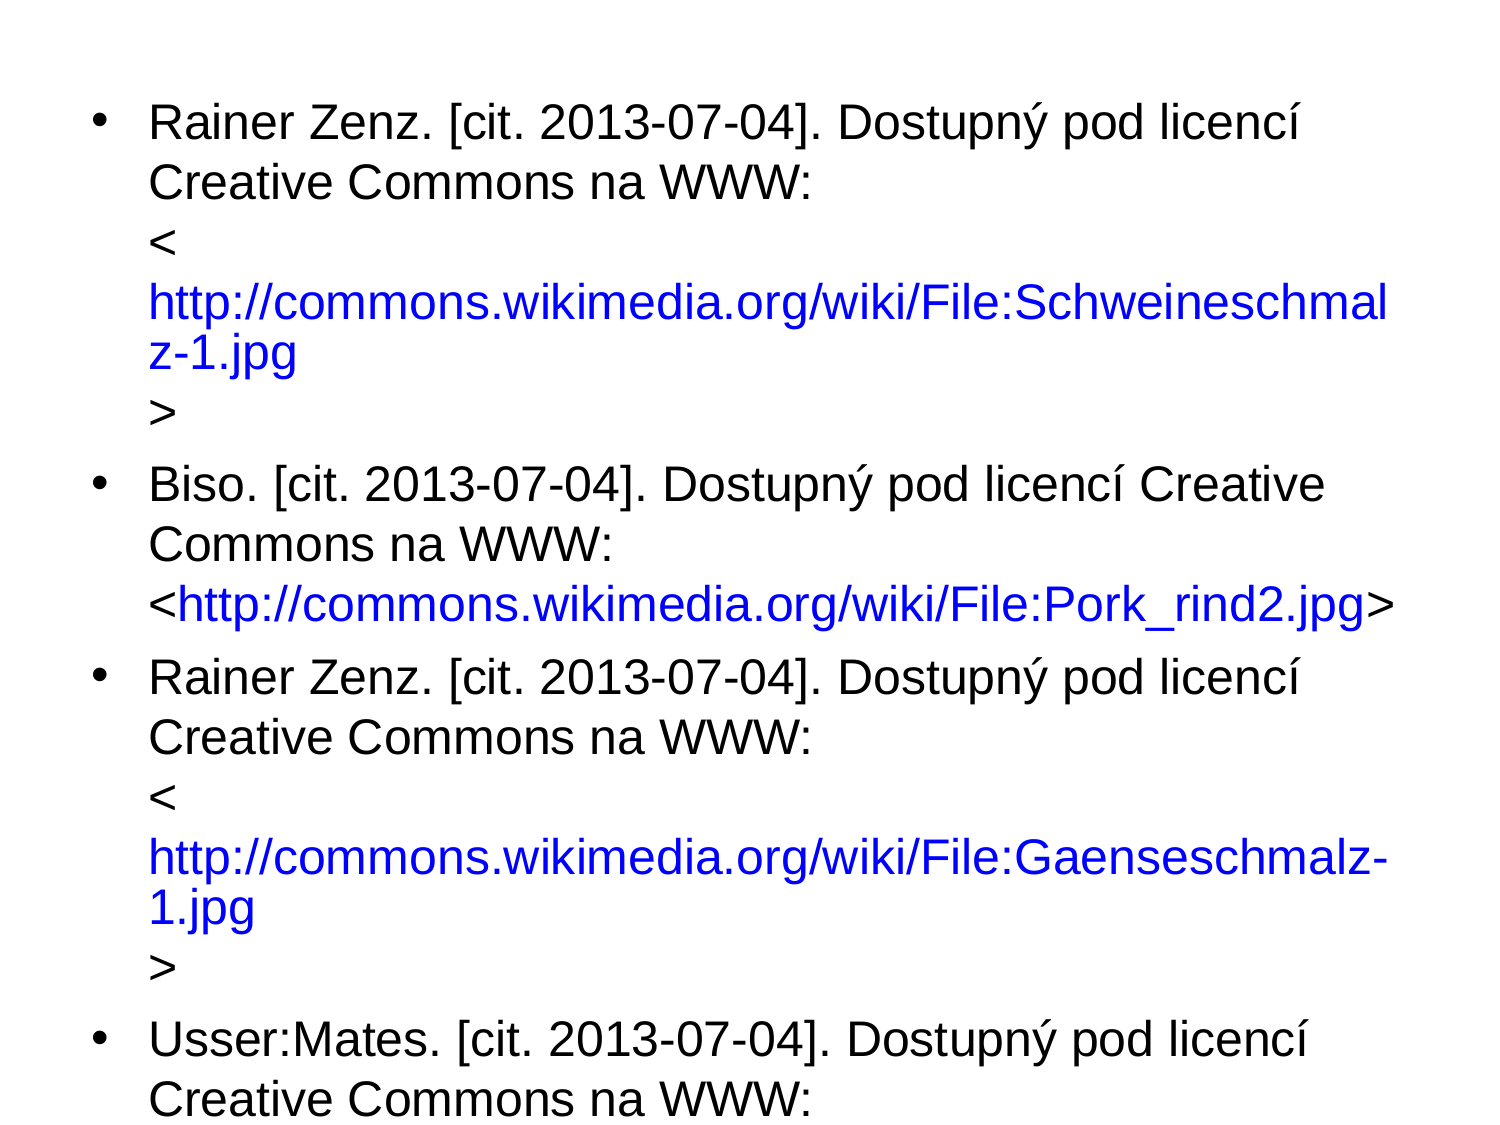

# Rainer Zenz. [cit. 2013-07-04]. Dostupný pod licencí Creative Commons na WWW: <http://commons.wikimedia.org/wiki/File:Schweineschmalz-1.jpg>
Biso. [cit. 2013-07-04]. Dostupný pod licencí Creative Commons na WWW:
<http://commons.wikimedia.org/wiki/File:Pork_rind2.jpg>
Rainer Zenz. [cit. 2013-07-04]. Dostupný pod licencí Creative Commons na WWW:
<http://commons.wikimedia.org/wiki/File:Gaenseschmalz-1.jpg>
Usser:Mates. [cit. 2013-07-04]. Dostupný pod licencí Creative Commons na WWW:
<http://commons.wikimedia.org/wiki/File:Basel_2012-10-06_Batch_Part_4_%2816%29.JPG>